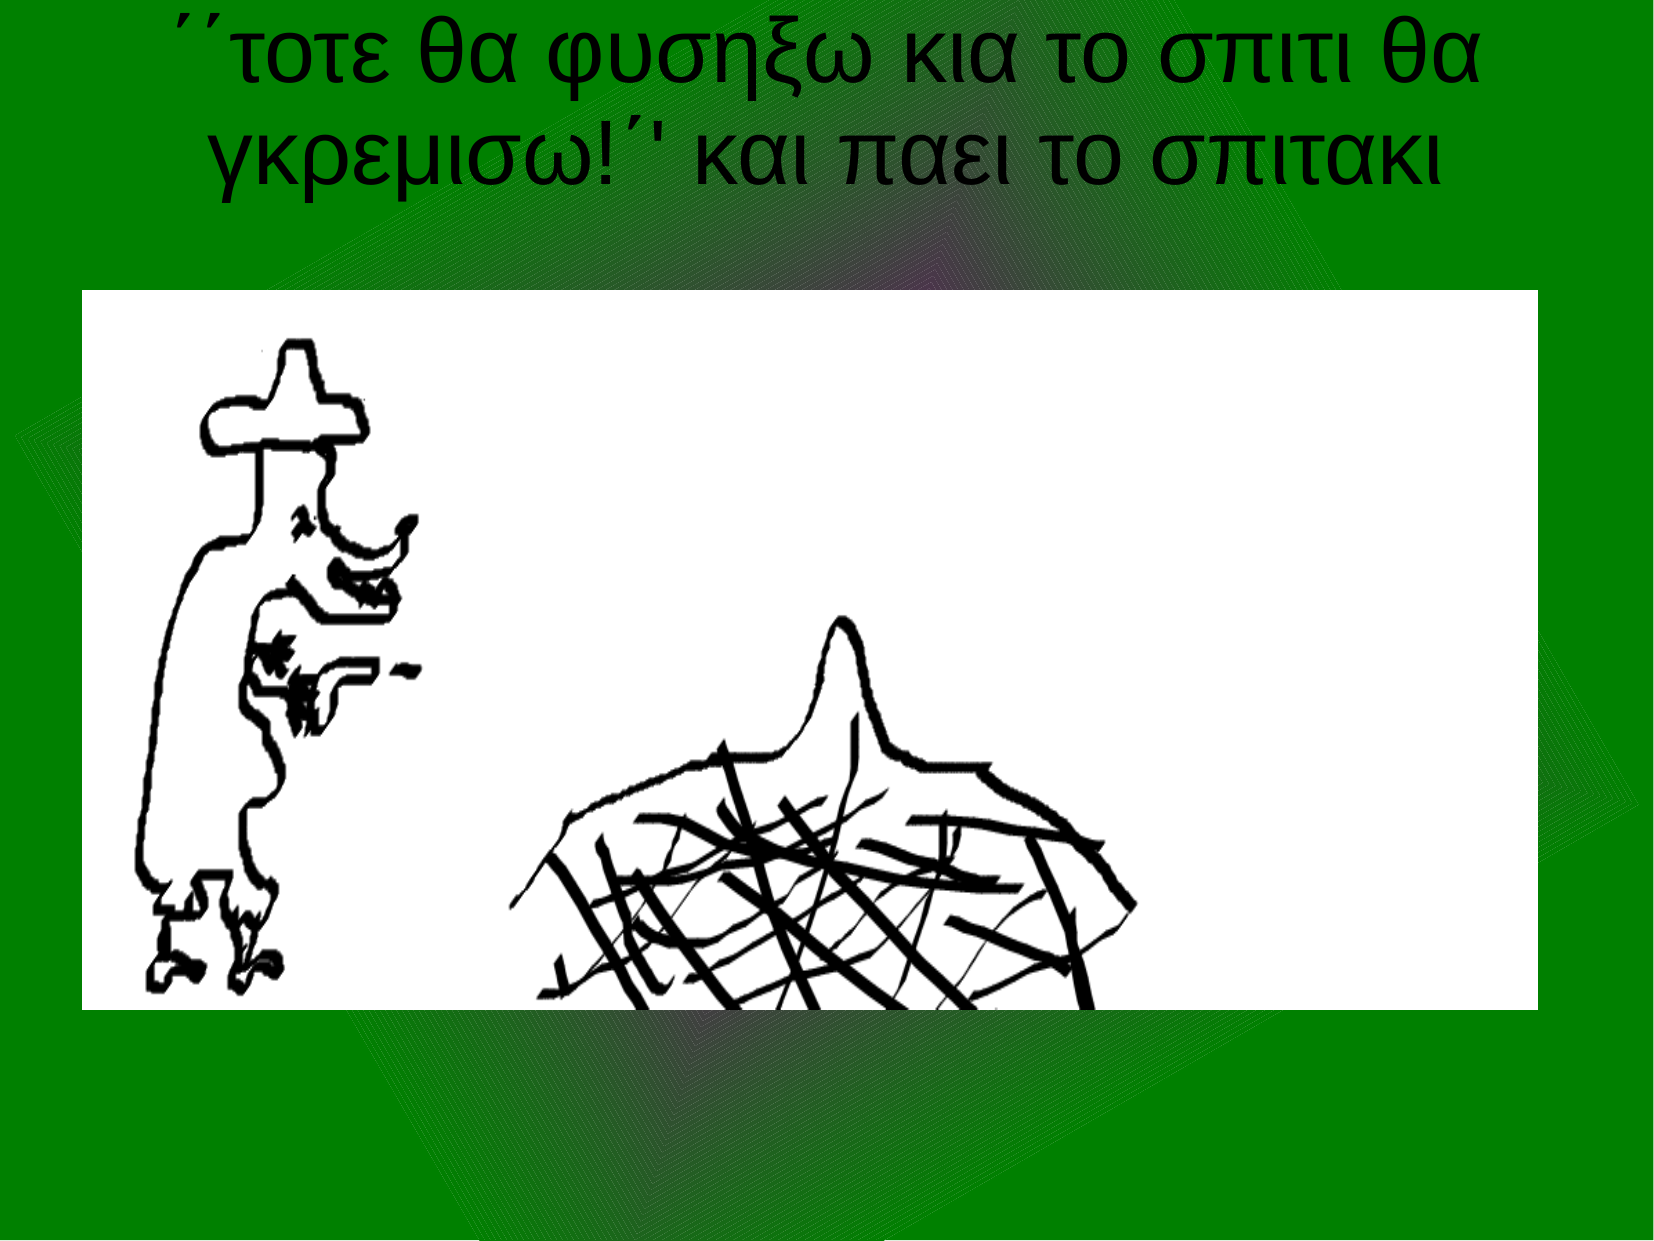

# ΄΄τοτε θα φυσηξω κια το σπιτι θα γκρεμισω!΄' και παει το σπιτακι